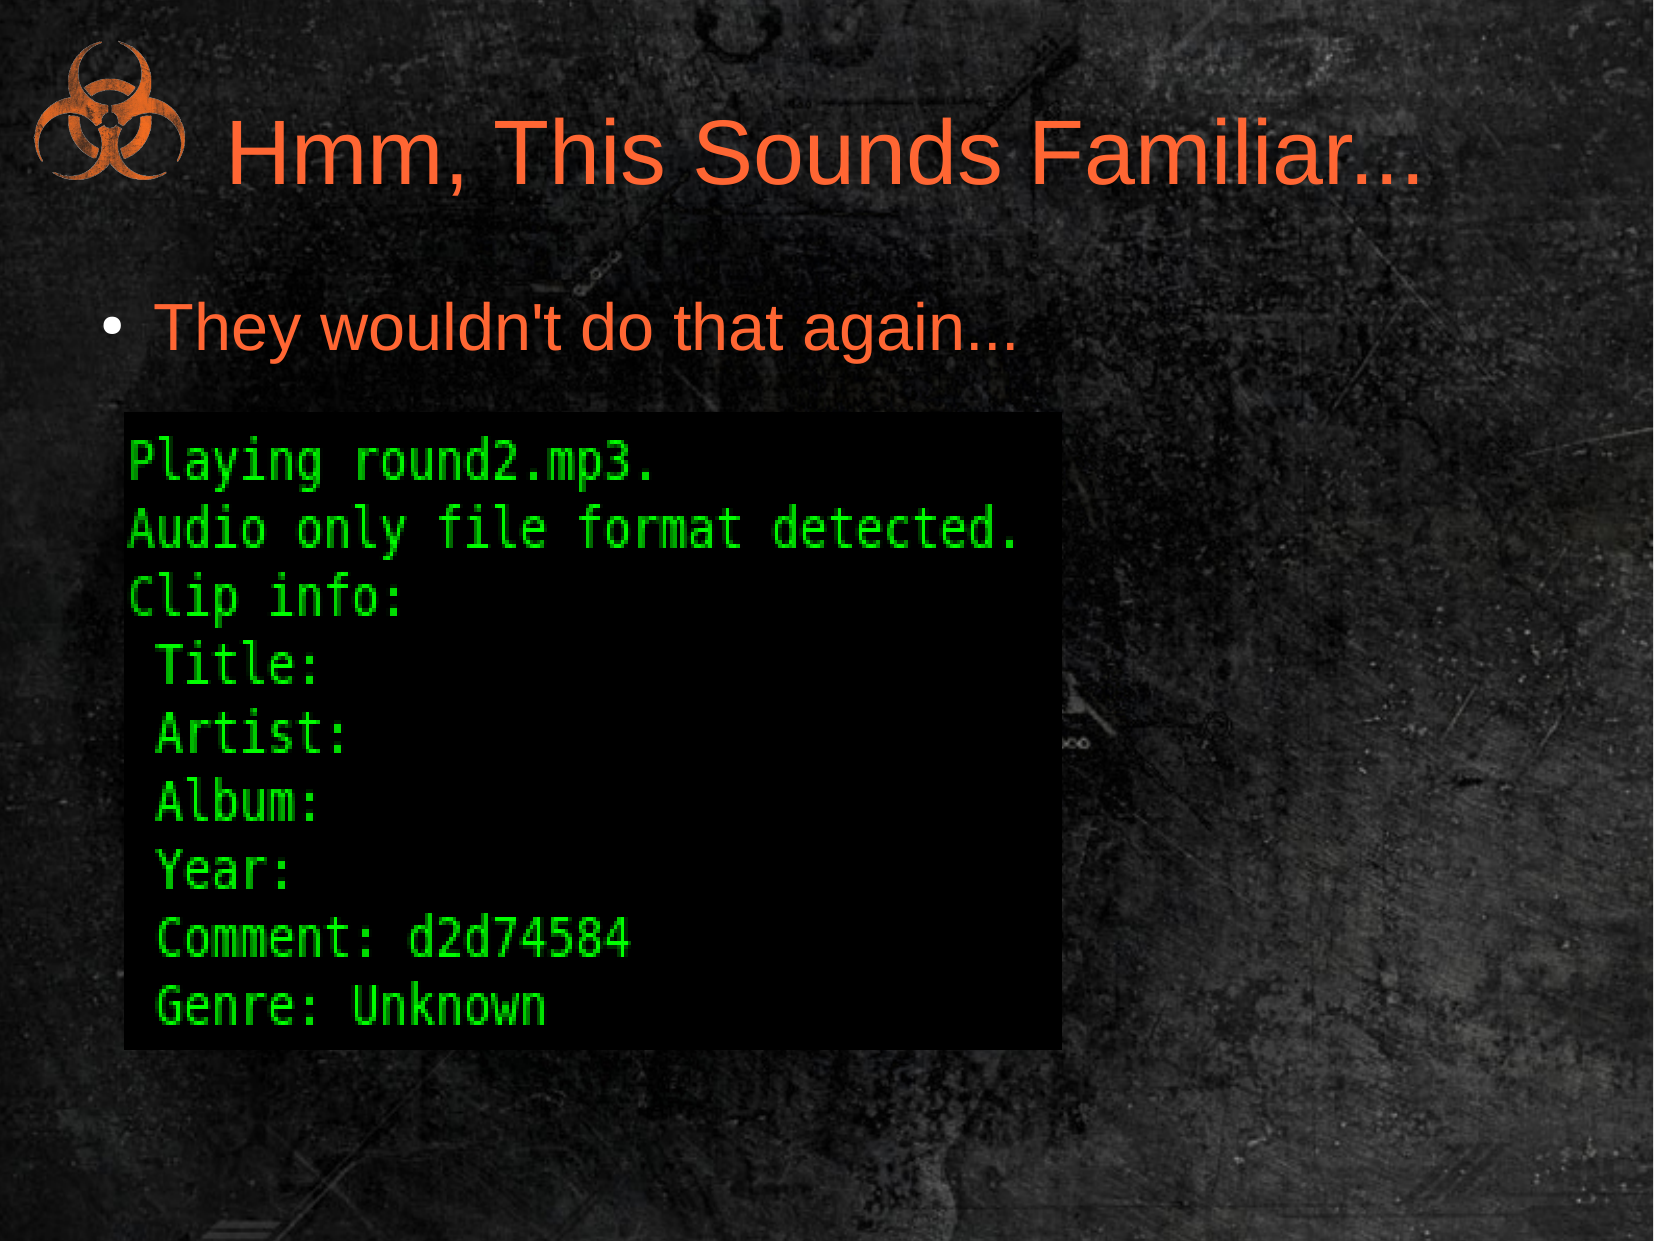

# Hmm, This Sounds Familiar...
They wouldn't do that again...